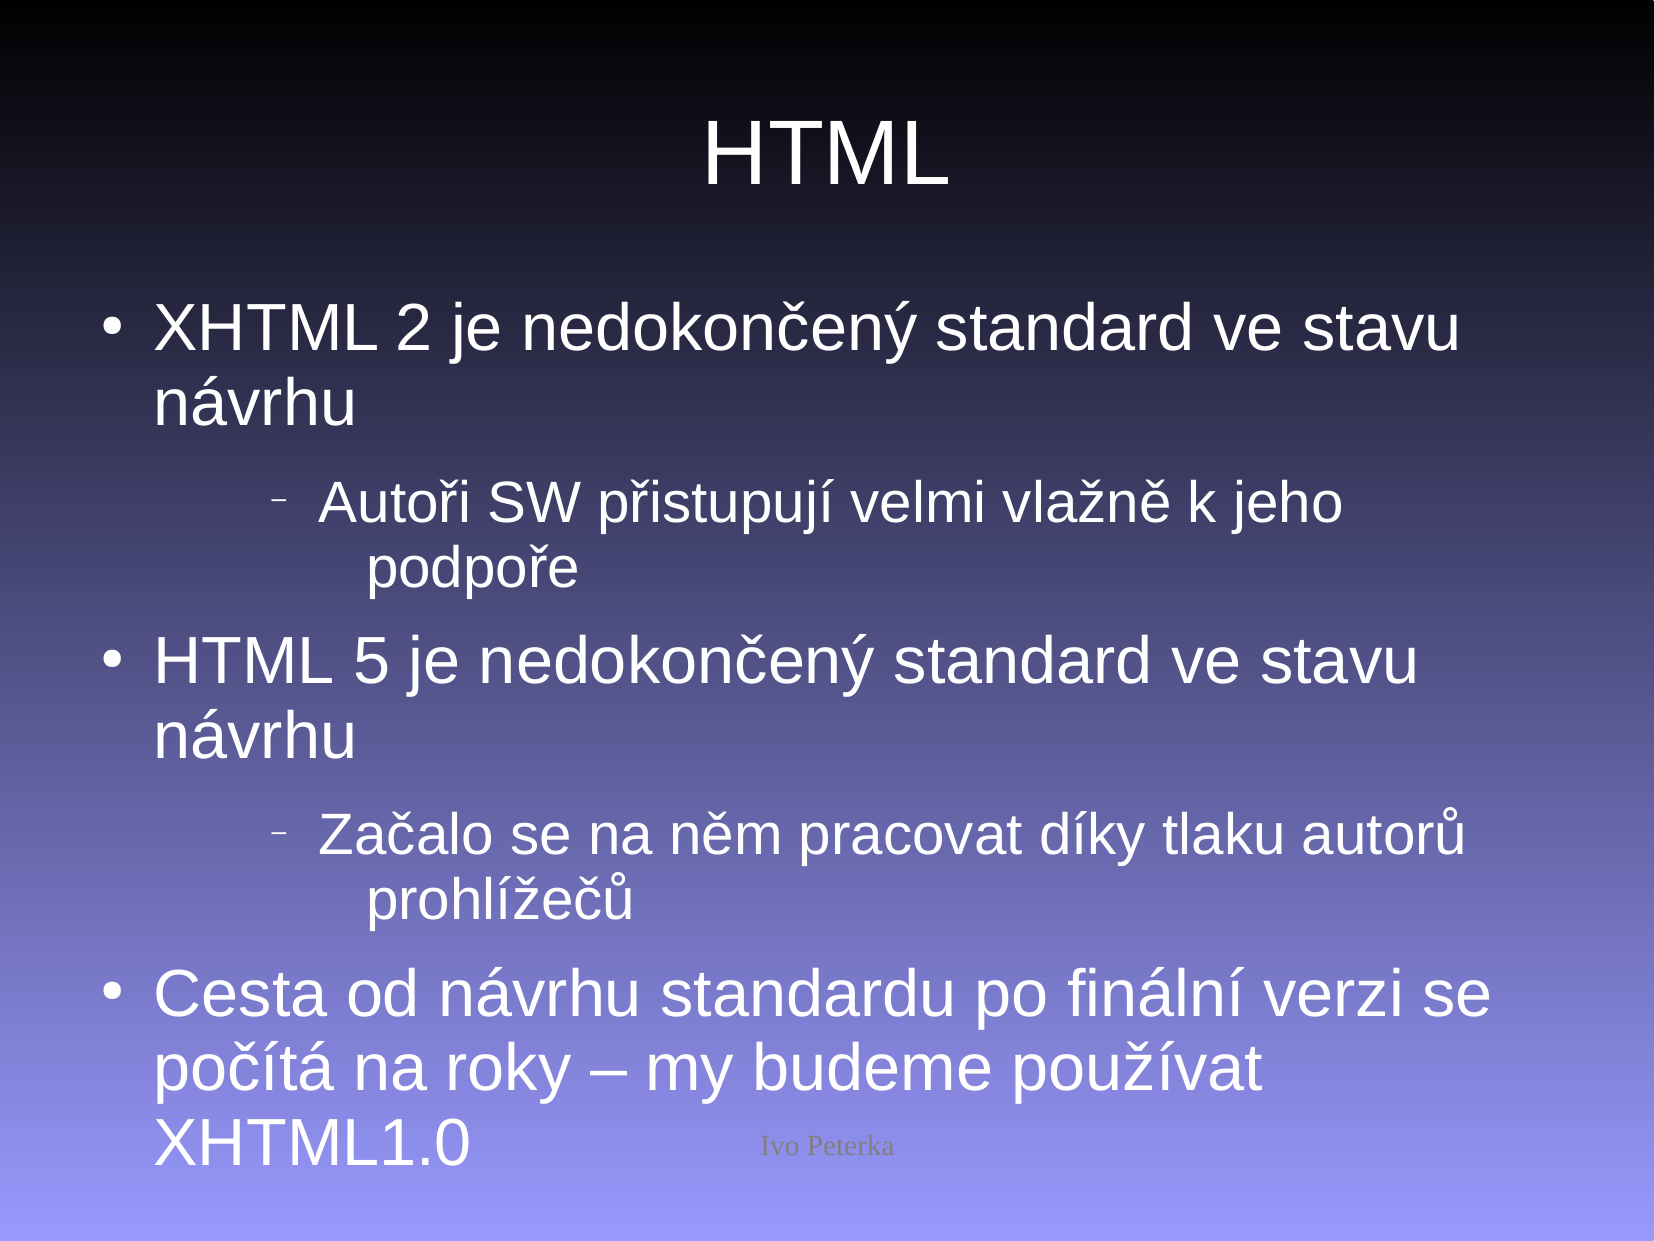

# HTML
XHTML 2 je nedokončený standard ve stavu návrhu
Autoři SW přistupují velmi vlažně k jeho podpoře
HTML 5 je nedokončený standard ve stavu návrhu
Začalo se na něm pracovat díky tlaku autorů prohlížečů
Cesta od návrhu standardu po finální verzi se počítá na roky – my budeme používat XHTML1.0